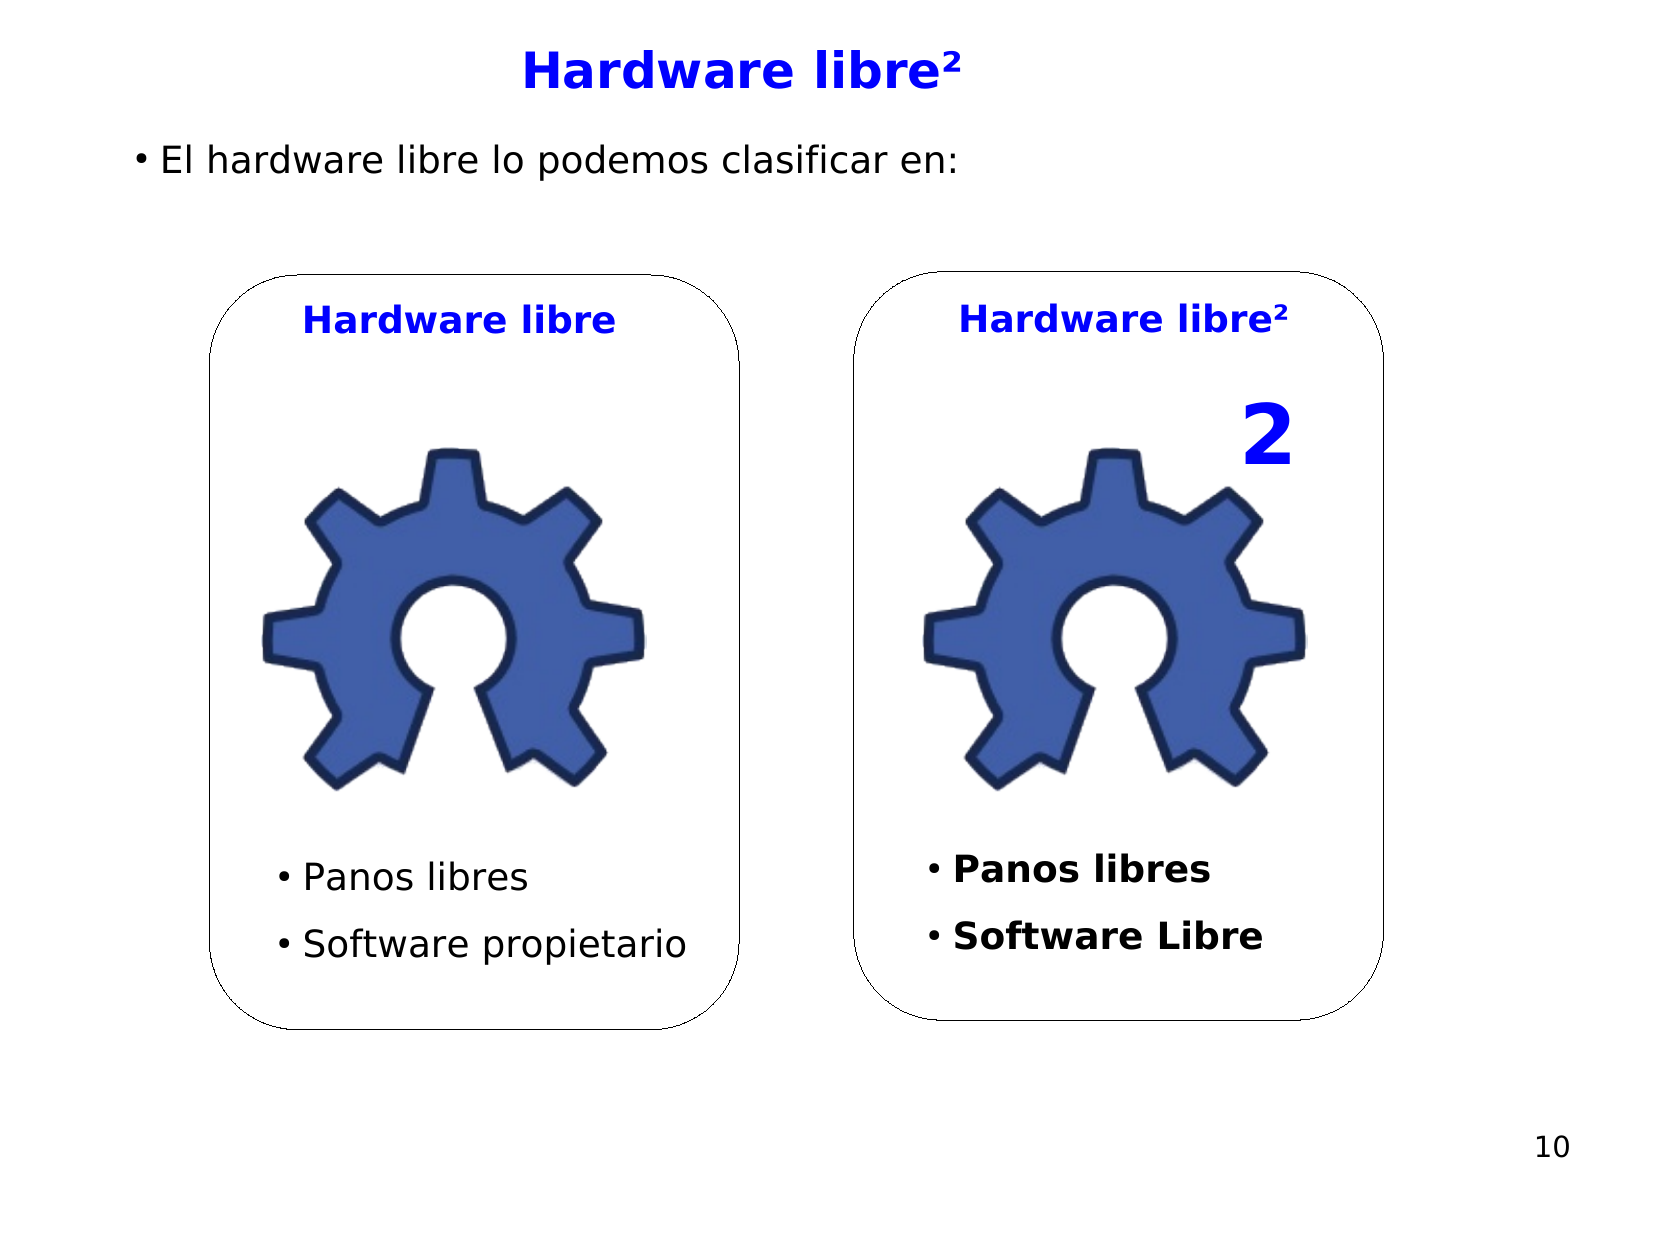

Hardware libre²
 El hardware libre lo podemos clasificar en:
Hardware libre²
Hardware libre
2
 Panos libres
 Software Libre
 Panos libres
 Software propietario
10